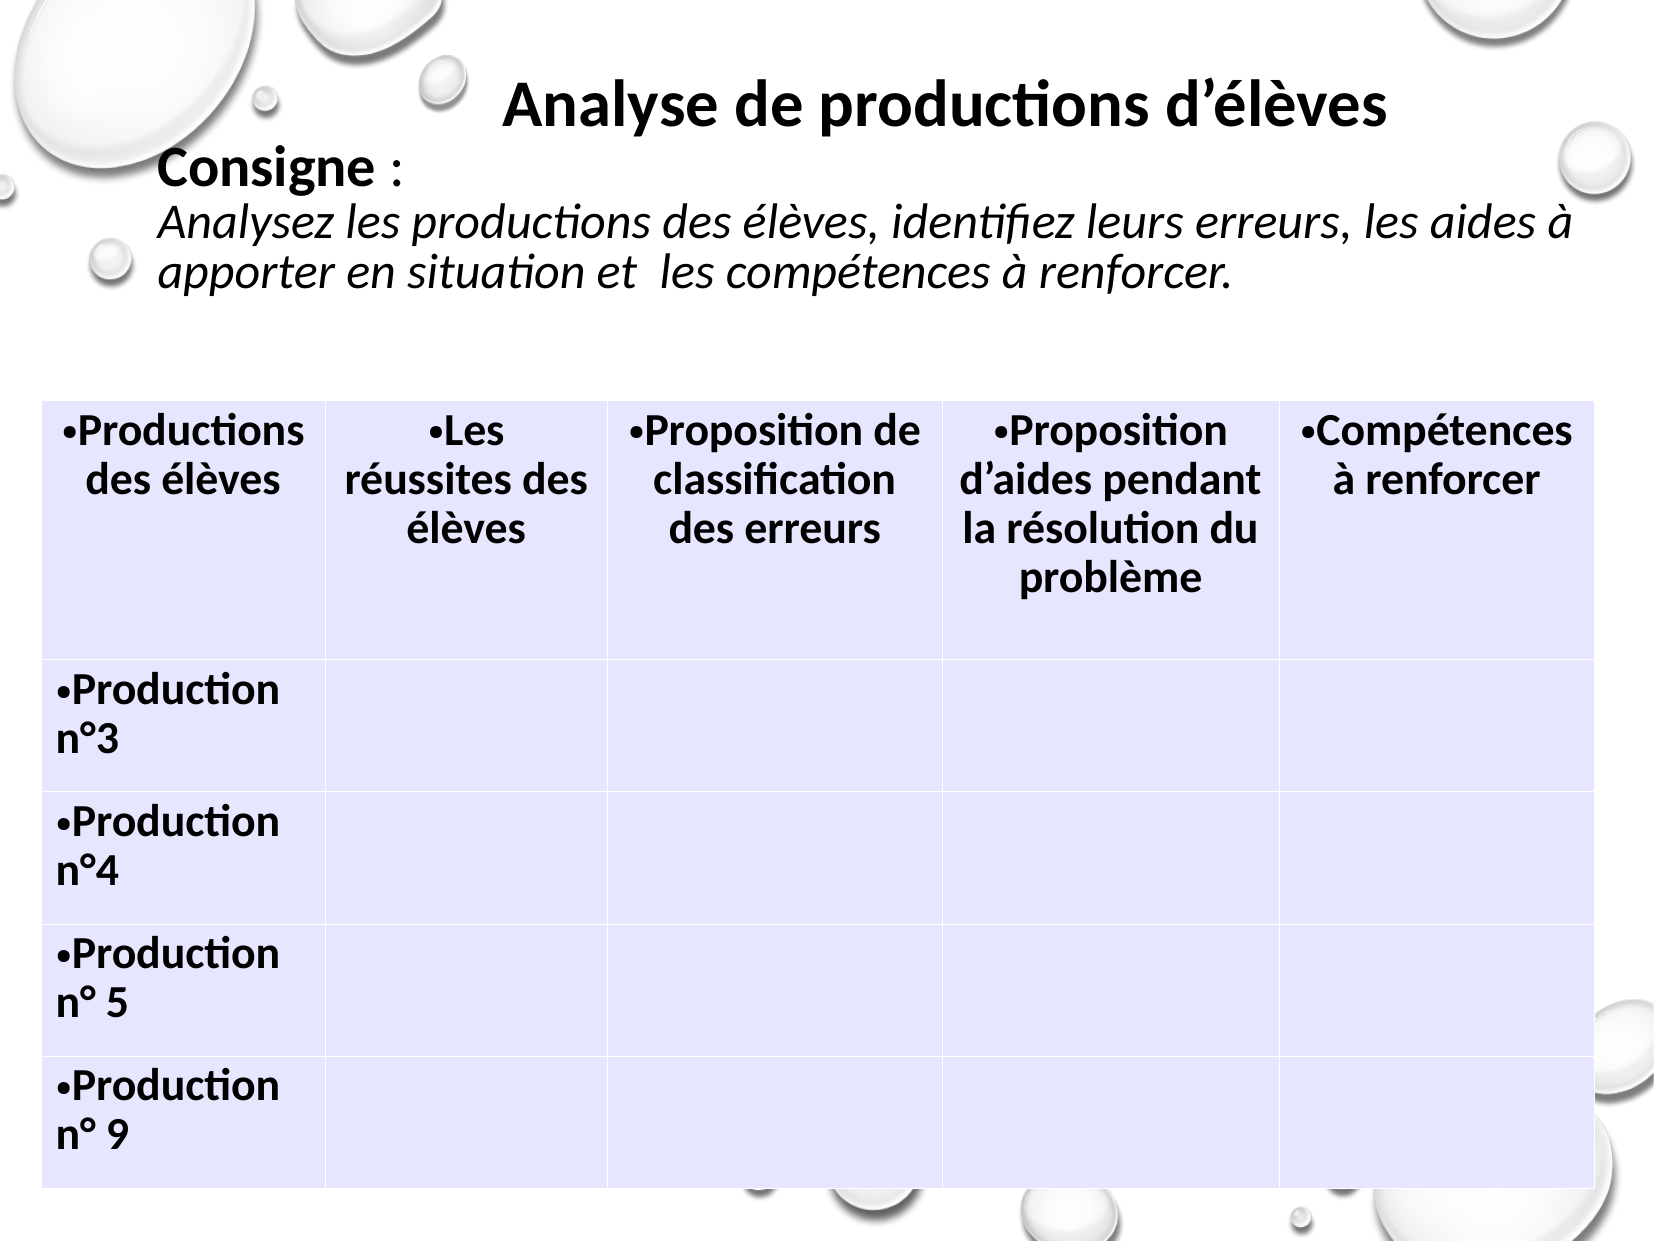

Analyse de productions d’élèves
Consigne :
Analysez les productions des élèves, identifiez leurs erreurs, les aides à apporter en situation et les compétences à renforcer.
| Productions des élèves | Les réussites des élèves | Proposition de classification des erreurs | Proposition d’aides pendant la résolution du problème | Compétences à renforcer |
| --- | --- | --- | --- | --- |
| Production n°3 | | | | |
| Production n°4 | | | | |
| Production n° 5 | | | | |
| Production n° 9 | | | | |